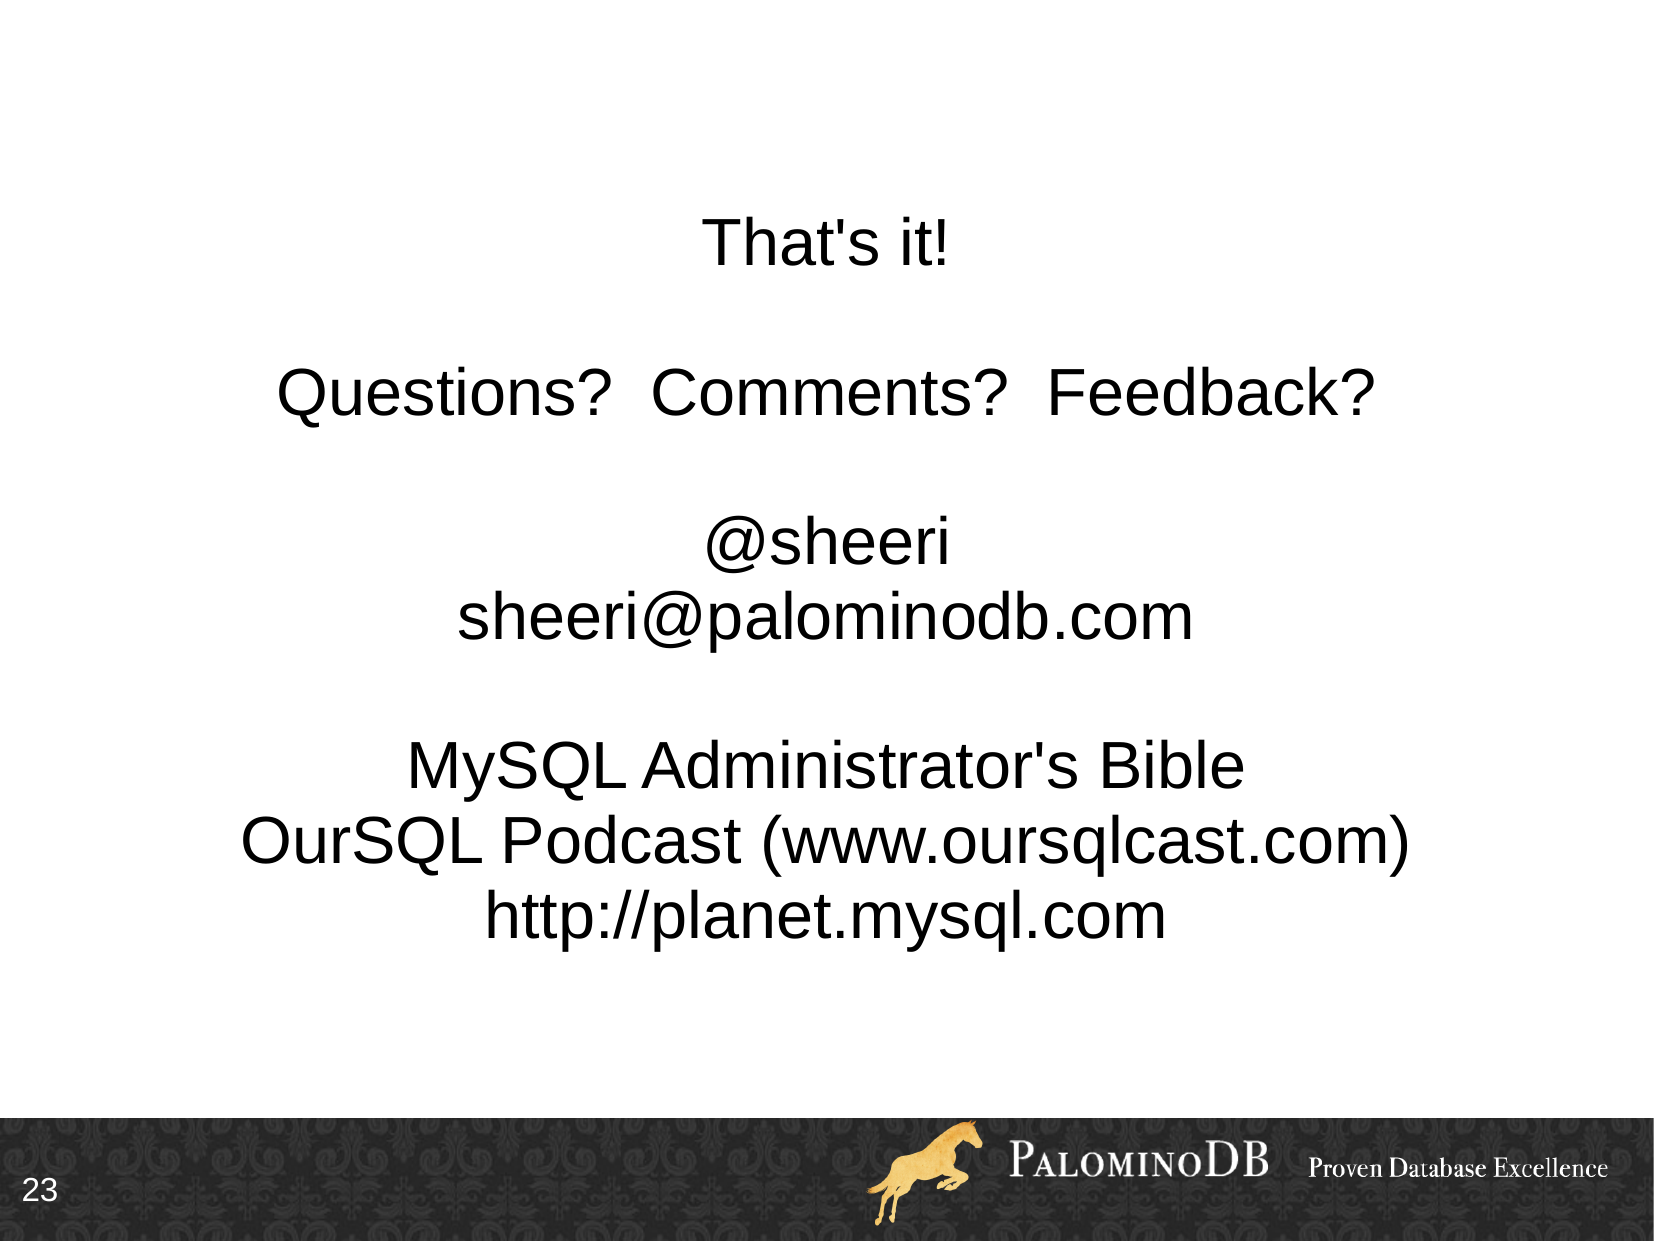

# That's it!
Questions? Comments? Feedback?
@sheeri
sheeri@palominodb.com
MySQL Administrator's Bible
OurSQL Podcast (www.oursqlcast.com)
http://planet.mysql.com